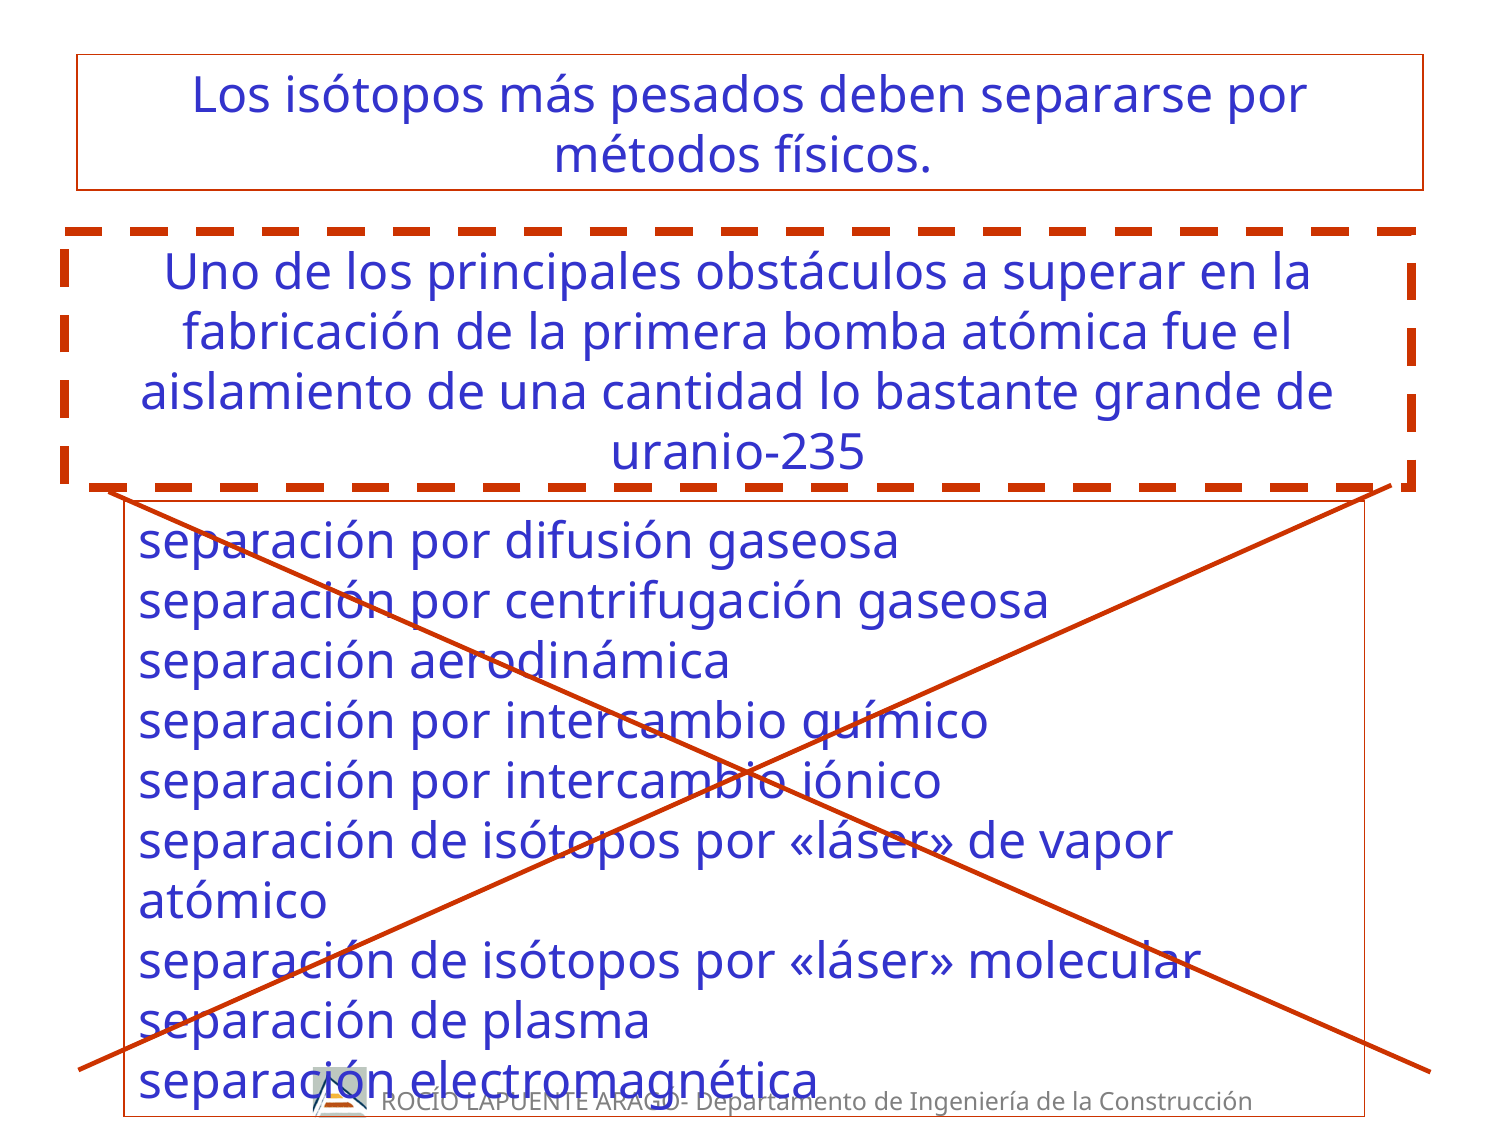

Los isótopos más pesados deben separarse por métodos físicos.
Uno de los principales obstáculos a superar en la fabricación de la primera bomba atómica fue el aislamiento de una cantidad lo bastante grande de uranio-235
separación por difusión gaseosa
separación por centrifugación gaseosa
separación aerodinámica
separación por intercambio químico
separación por intercambio iónico
separación de isótopos por «láser» de vapor atómico
separación de isótopos por «láser» molecular
separación de plasma
separación electromagnética